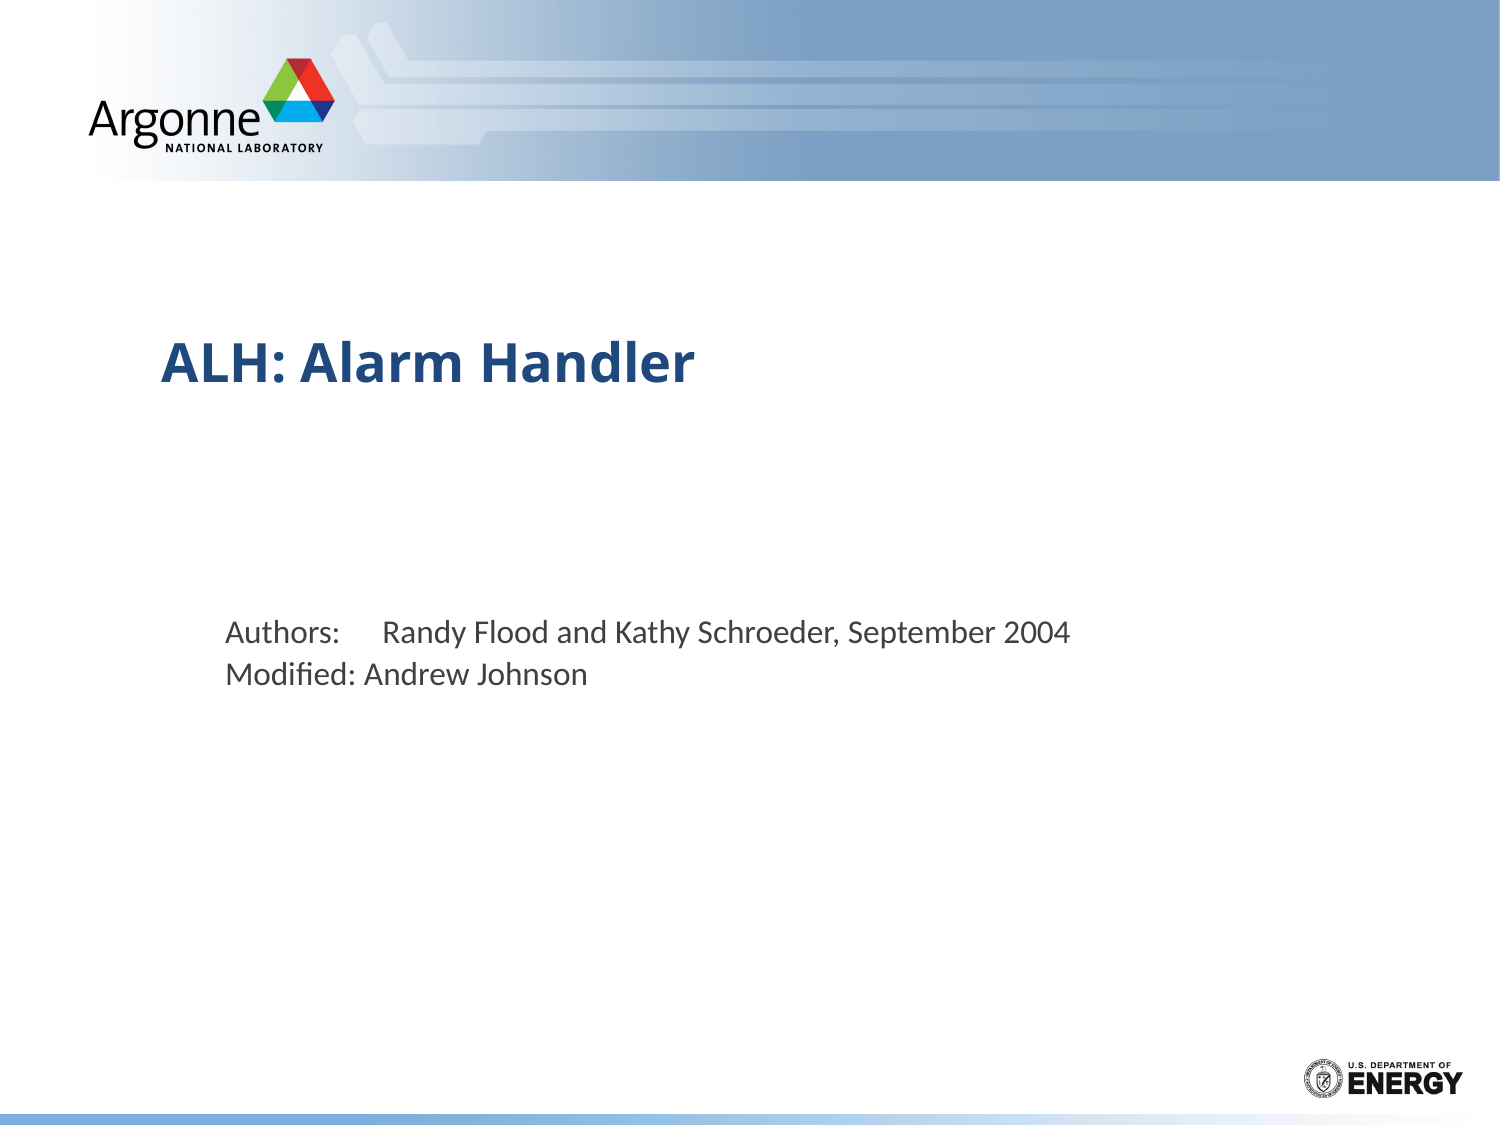

# ALH: Alarm Handler
Authors:	 Randy Flood and Kathy Schroeder, September 2004
Modified: Andrew Johnson